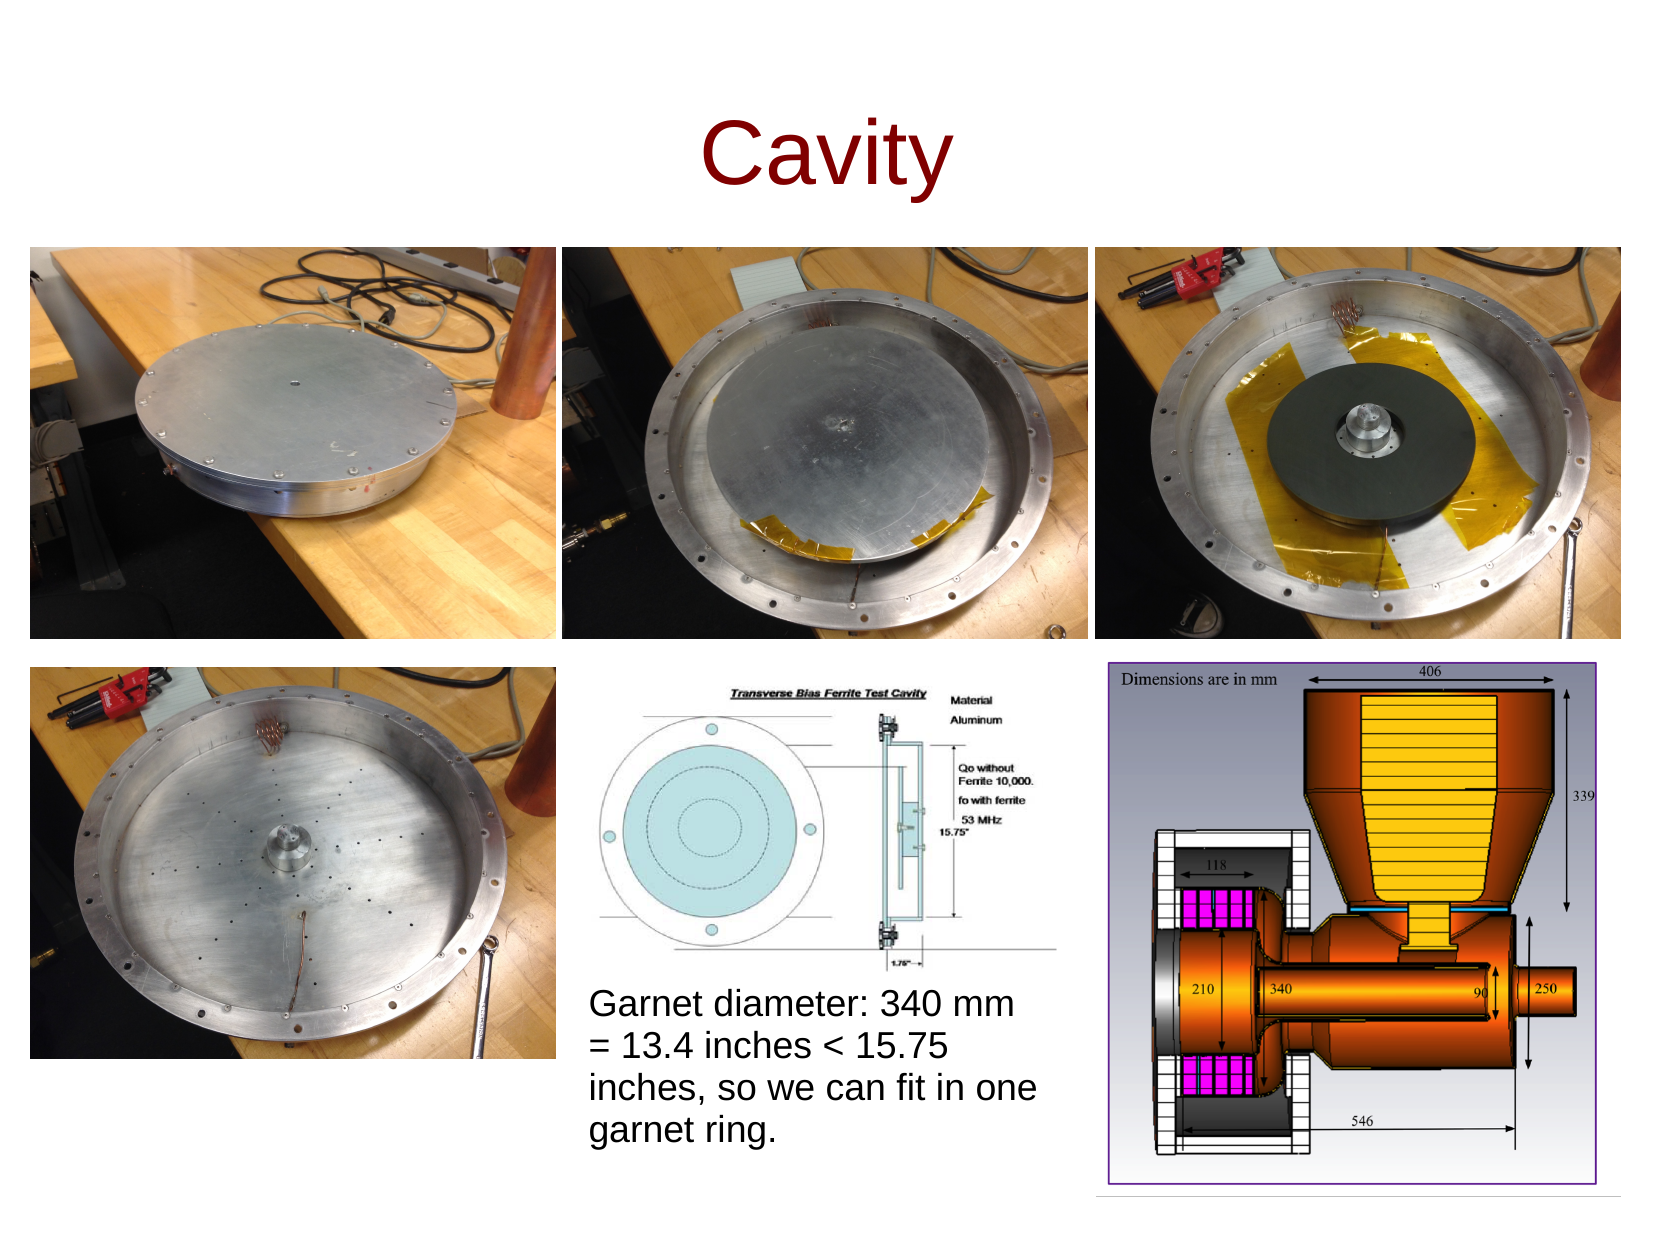

# Cavity
Garnet diameter: 340 mm = 13.4 inches < 15.75 inches, so we can fit in one garnet ring.